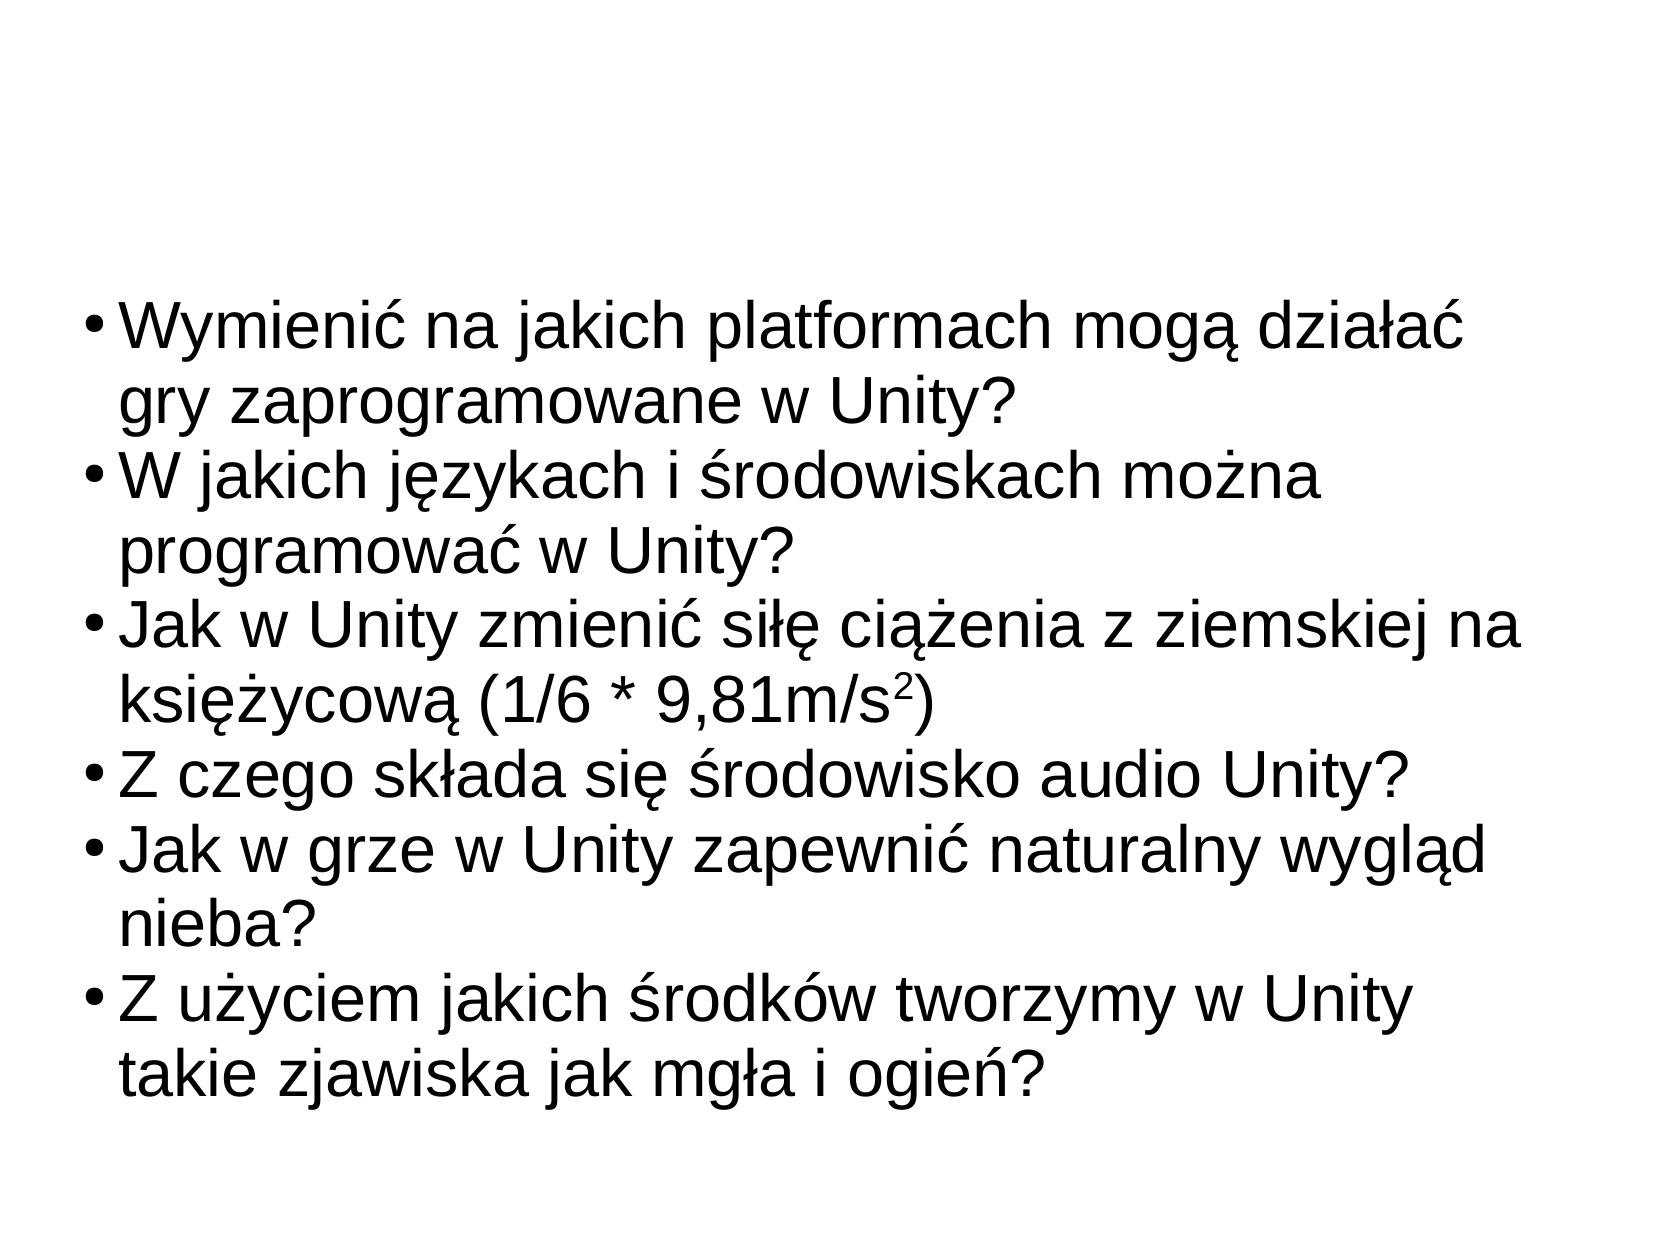

#
Wymienić na jakich platformach mogą działać gry zaprogramowane w Unity?
W jakich językach i środowiskach można programować w Unity?
Jak w Unity zmienić siłę ciążenia z ziemskiej na księżycową (1/6 * 9,81m/s2)
Z czego składa się środowisko audio Unity?
Jak w grze w Unity zapewnić naturalny wygląd nieba?
Z użyciem jakich środków tworzymy w Unity takie zjawiska jak mgła i ogień?